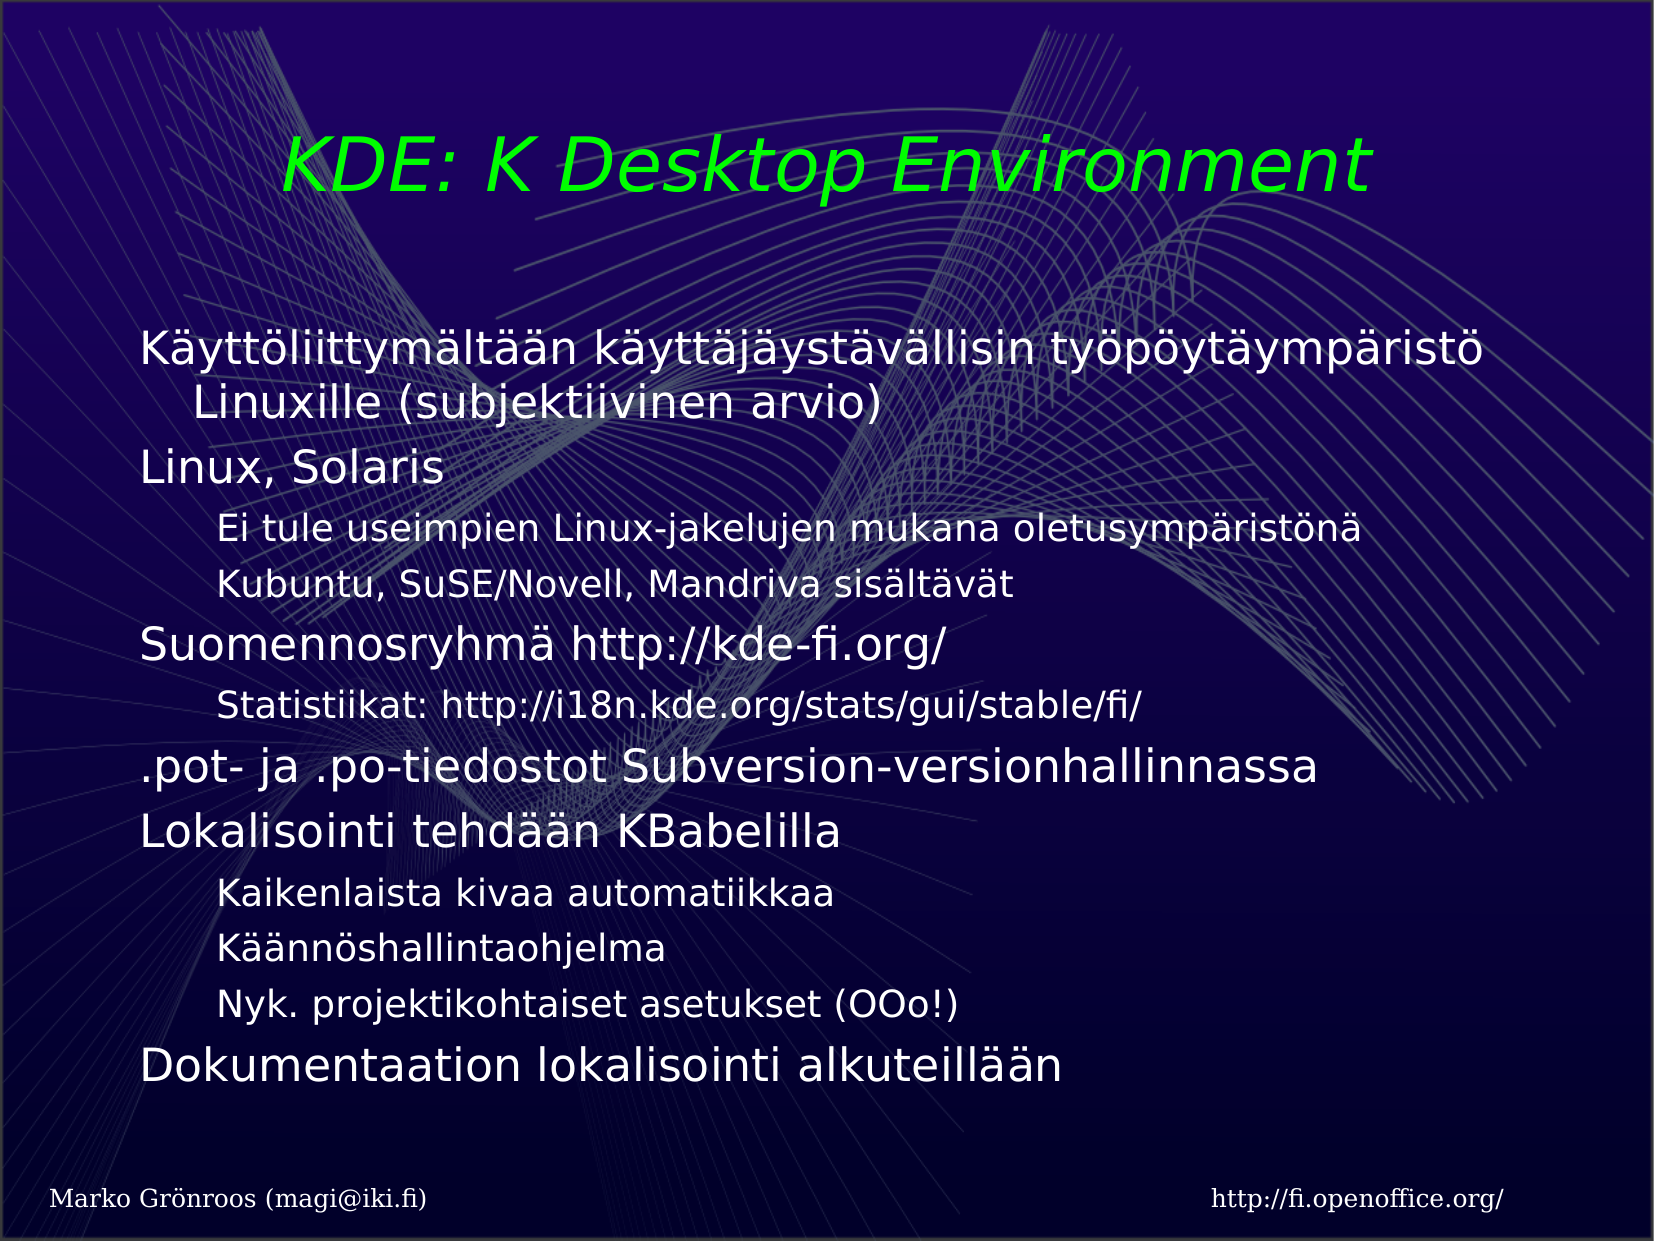

# KDE: K Desktop Environment
Käyttöliittymältään käyttäjäystävällisin työpöytäympäristö Linuxille (subjektiivinen arvio)
Linux, Solaris
Ei tule useimpien Linux-jakelujen mukana oletusympäristönä
Kubuntu, SuSE/Novell, Mandriva sisältävät
Suomennosryhmä http://kde-fi.org/
Statistiikat: http://i18n.kde.org/stats/gui/stable/fi/
.pot- ja .po-tiedostot Subversion-versionhallinnassa
Lokalisointi tehdään KBabelilla
Kaikenlaista kivaa automatiikkaa
Käännöshallintaohjelma
Nyk. projektikohtaiset asetukset (OOo!)
Dokumentaation lokalisointi alkuteillään